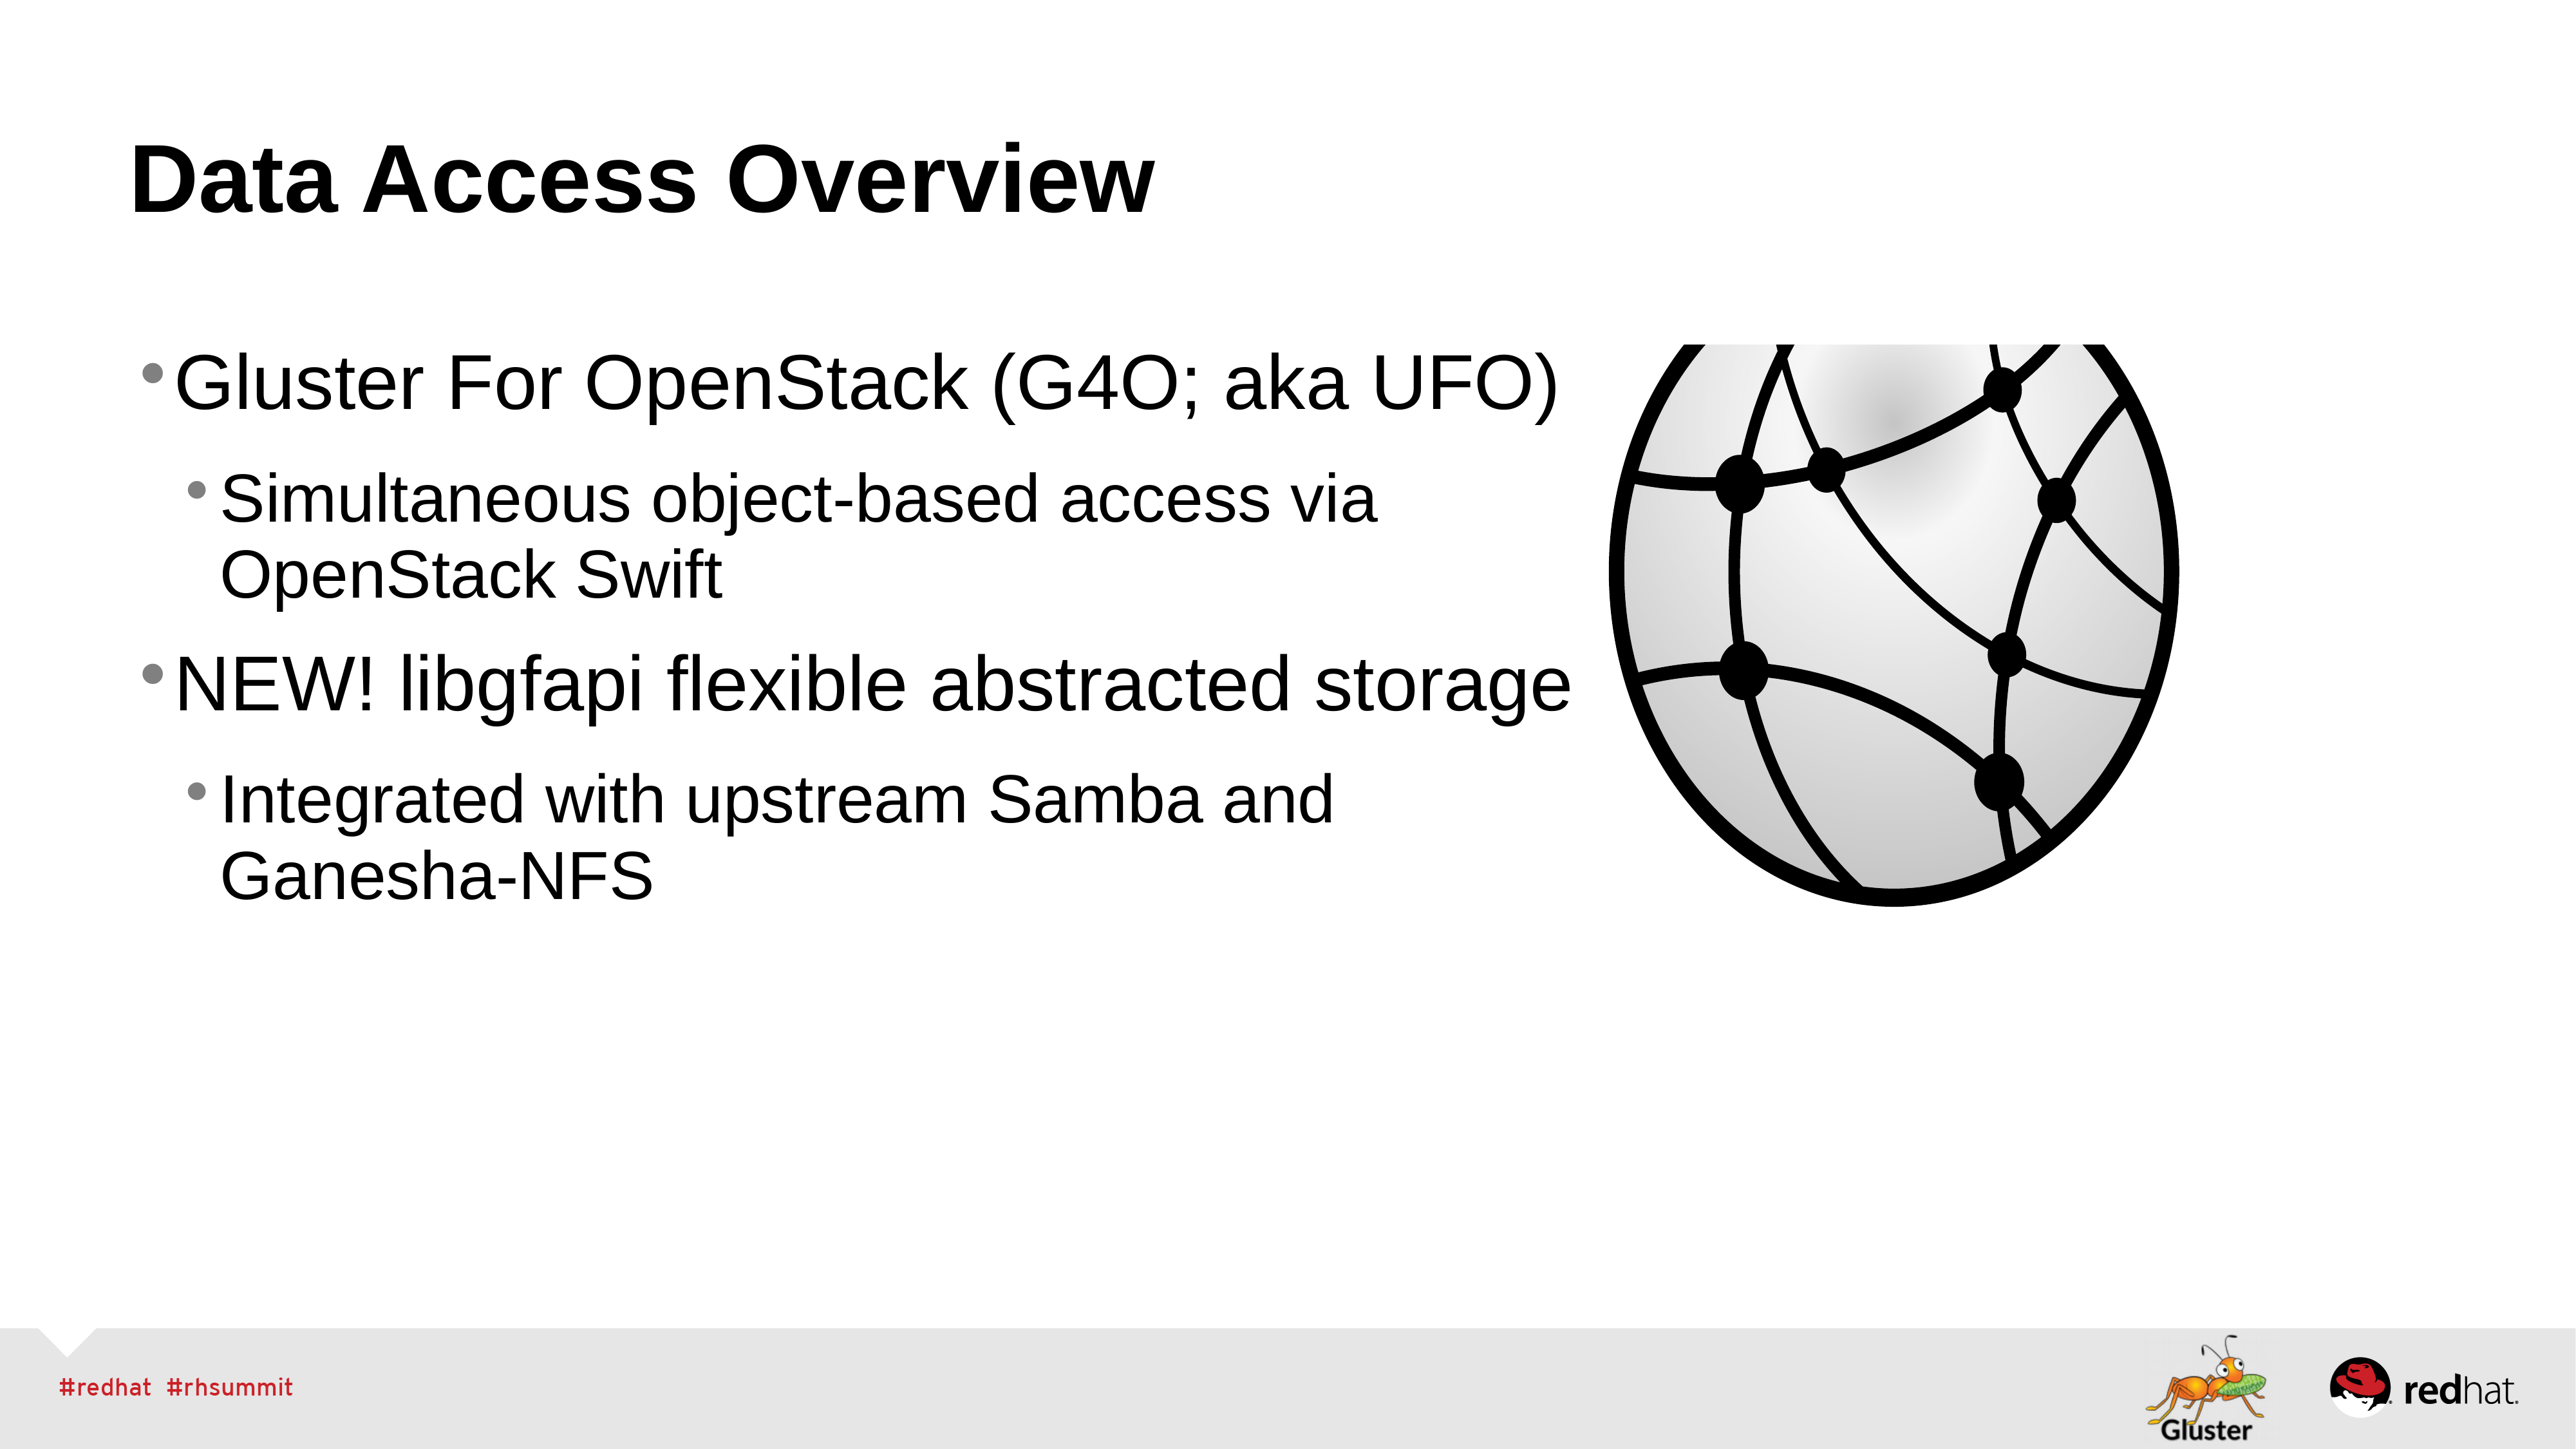

# Data Access Overview
Gluster For OpenStack (G4O; aka UFO)
Simultaneous object-based access via OpenStack Swift
NEW! libgfapi flexible abstracted storage
Integrated with upstream Samba and Ganesha-NFS